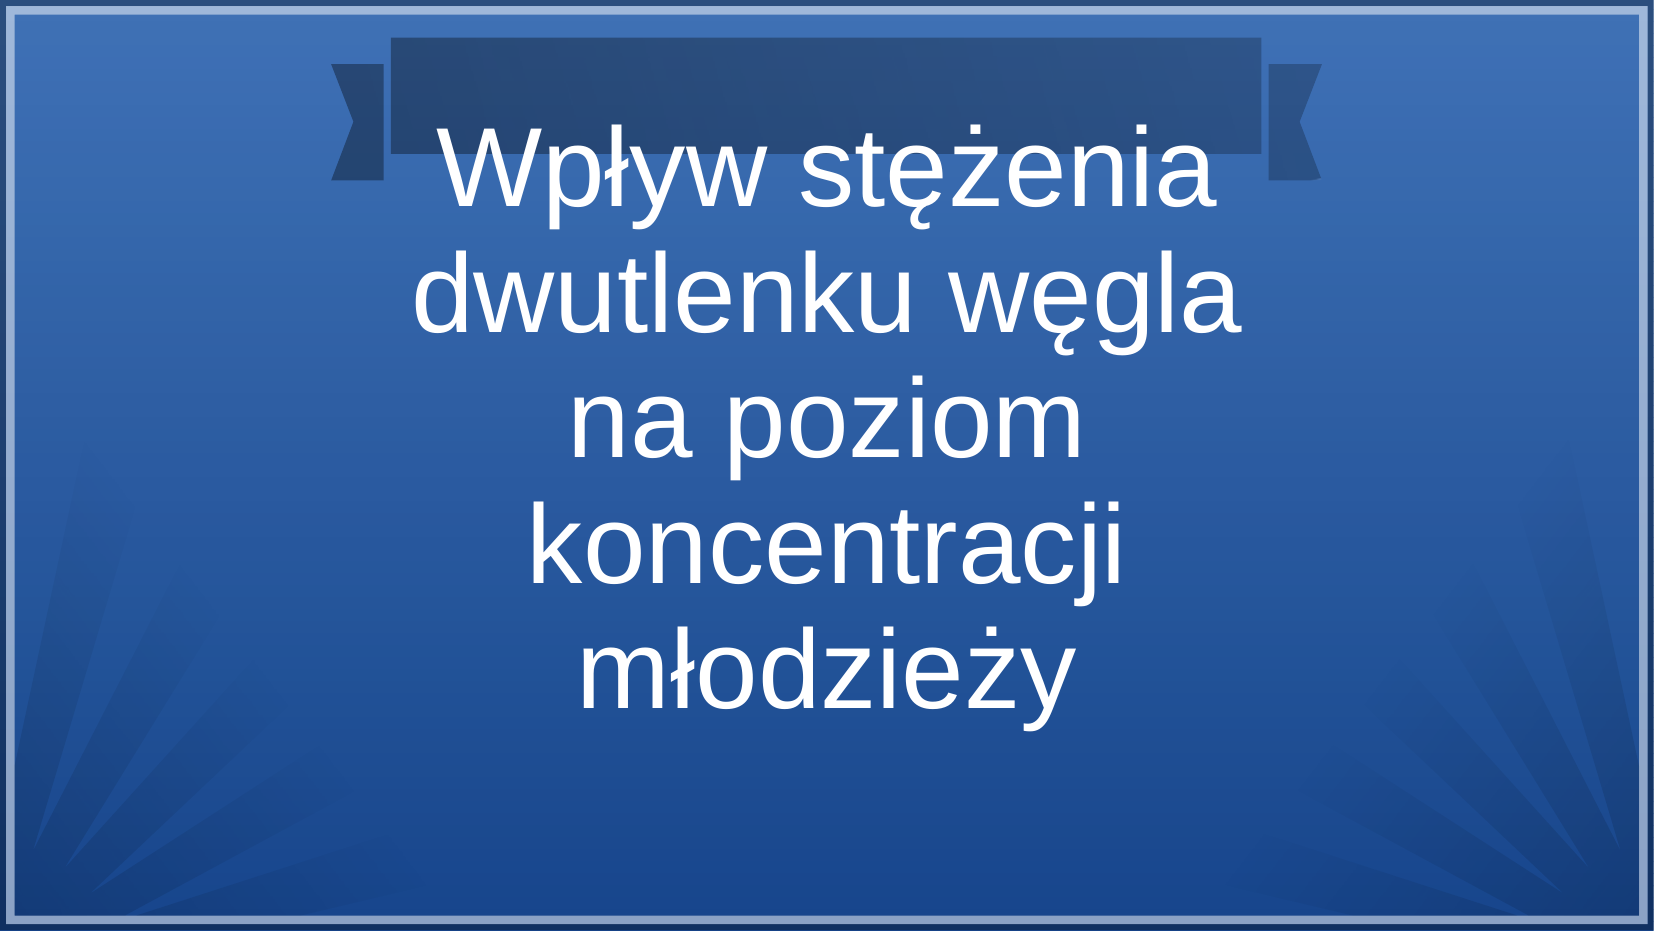

# Wpływ stężenia dwutlenku węgla na poziom koncentracji młodzieży